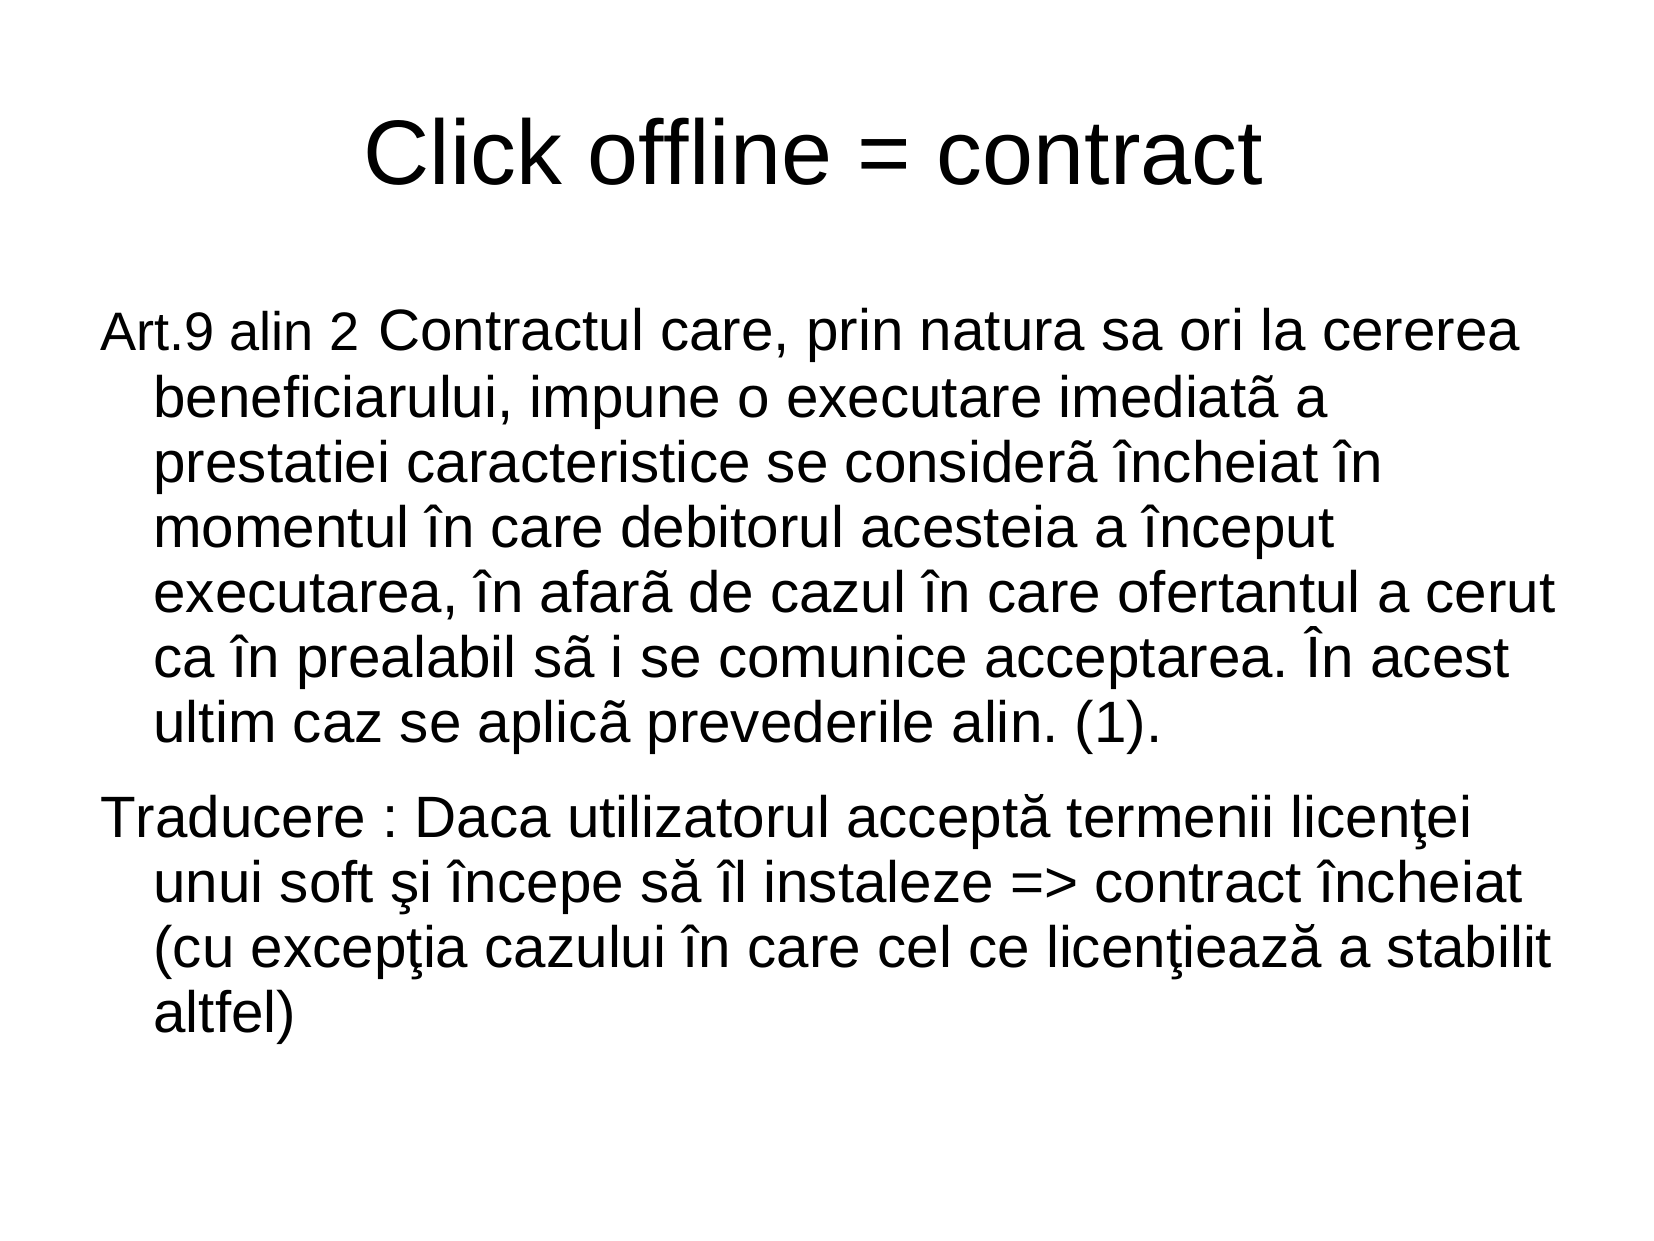

# Click offline = contract
Art.9 alin 2 Contractul care, prin natura sa ori la cererea beneficiarului, impune o executare imediatã a prestatiei caracteristice se considerã încheiat în momentul în care debitorul acesteia a început executarea, în afarã de cazul în care ofertantul a cerut ca în prealabil sã i se comunice acceptarea. În acest ultim caz se aplicã prevederile alin. (1).
Traducere : Daca utilizatorul acceptă termenii licenţei unui soft şi începe să îl instaleze => contract încheiat (cu excepţia cazului în care cel ce licenţiează a stabilit altfel)